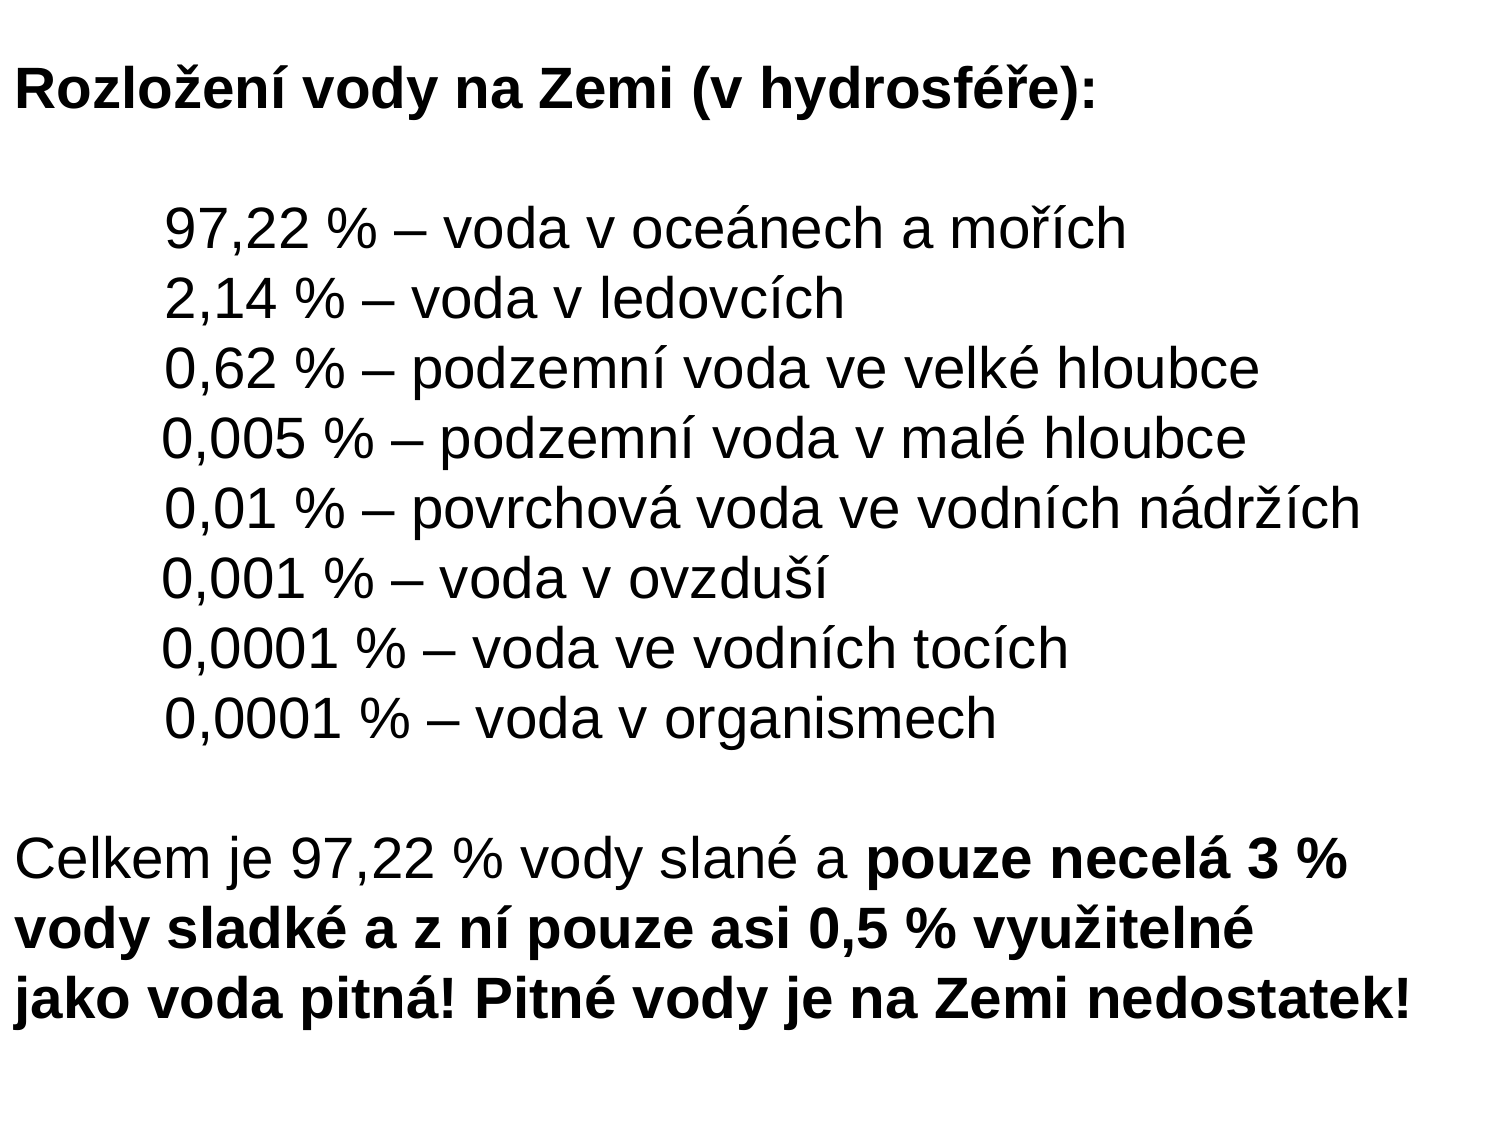

Rozložení vody na Zemi (v hydrosféře):
	97,22 % – voda v oceánech a mořích 			2,14 % – voda v ledovcích
	0,62 % – podzemní voda ve velké hloubce
 0,005 % – podzemní voda v malé hloubce
	0,01 % – povrchová voda ve vodních nádržích
 0,001 % – voda v ovzduší
 0,0001 % – voda ve vodních tocích
	0,0001 % – voda v organismech
Celkem je 97,22 % vody slané a pouze necelá 3 % vody sladké a z ní pouze asi 0,5 % využitelné
jako voda pitná! Pitné vody je na Zemi nedostatek!